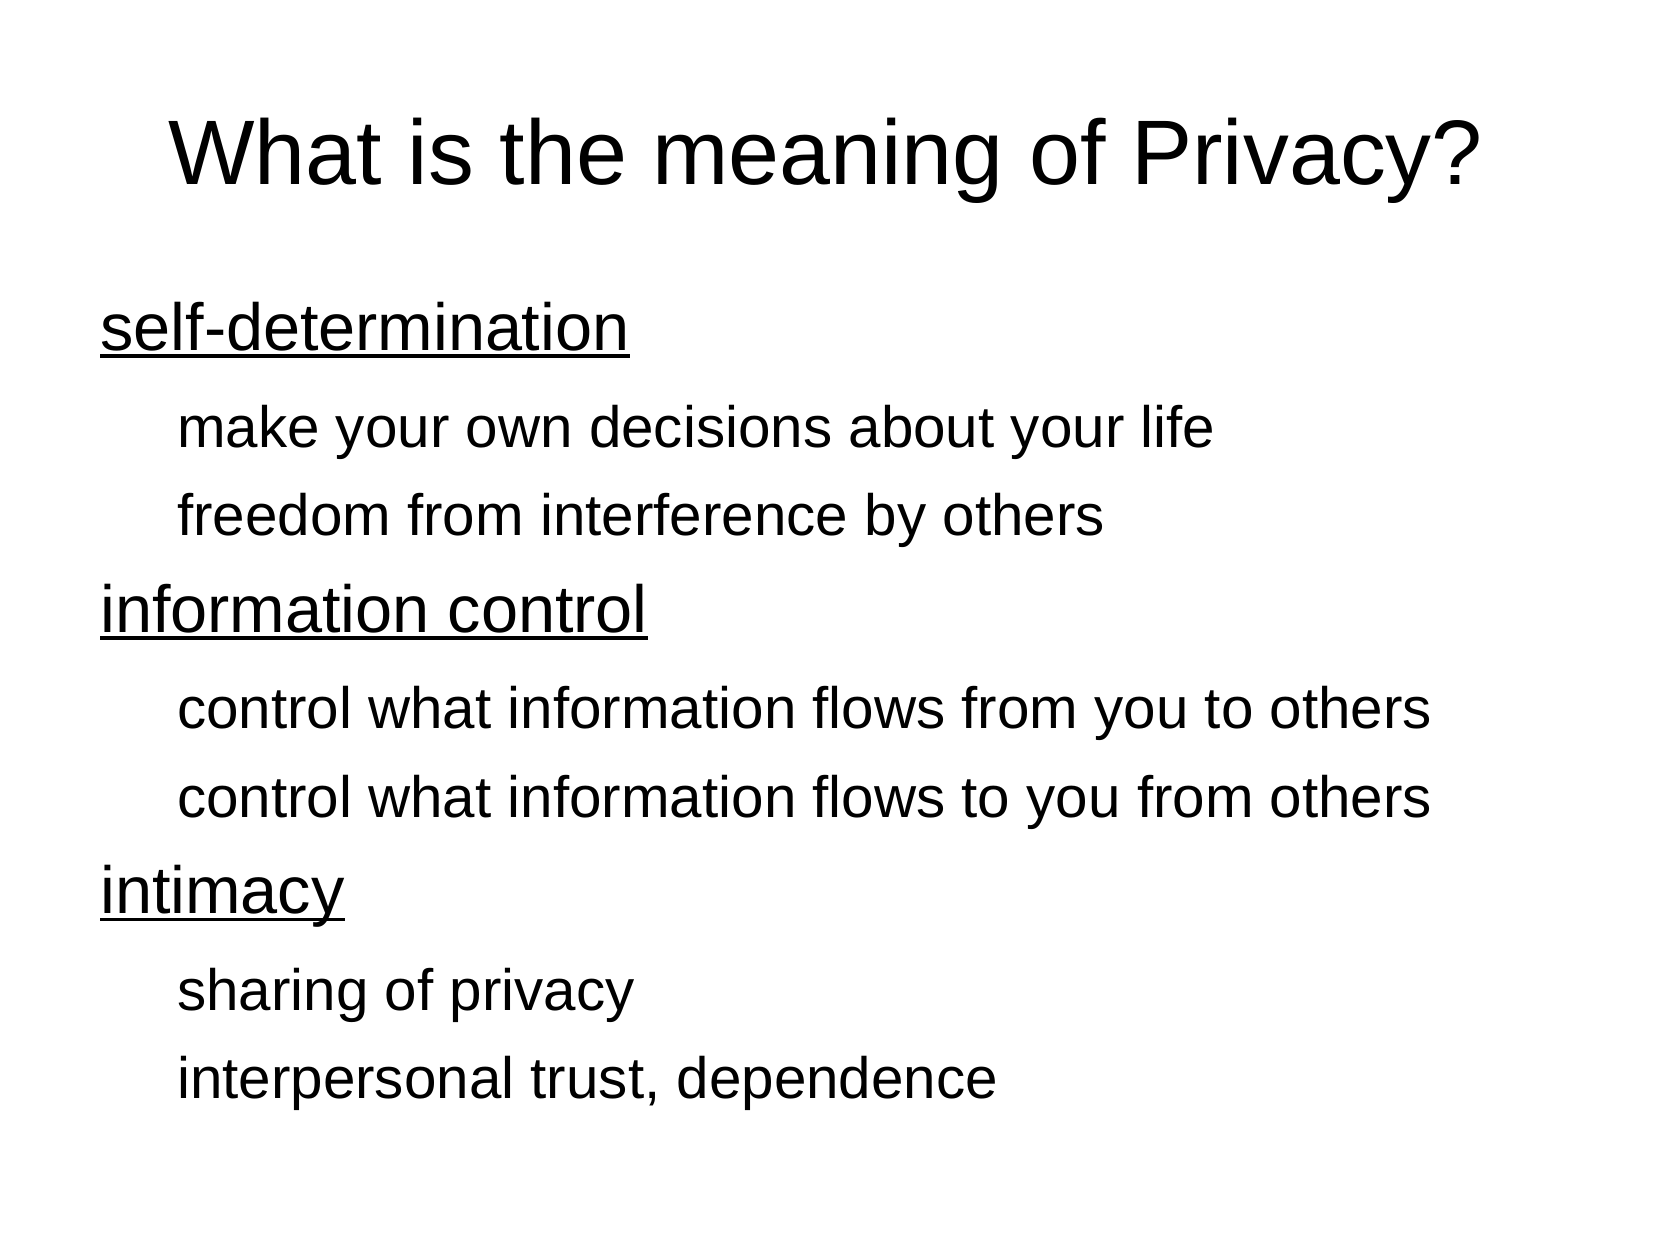

# What is the meaning of Privacy?
self-determination
make your own decisions about your life
freedom from interference by others
information control
control what information flows from you to others
control what information flows to you from others
intimacy
sharing of privacy
interpersonal trust, dependence